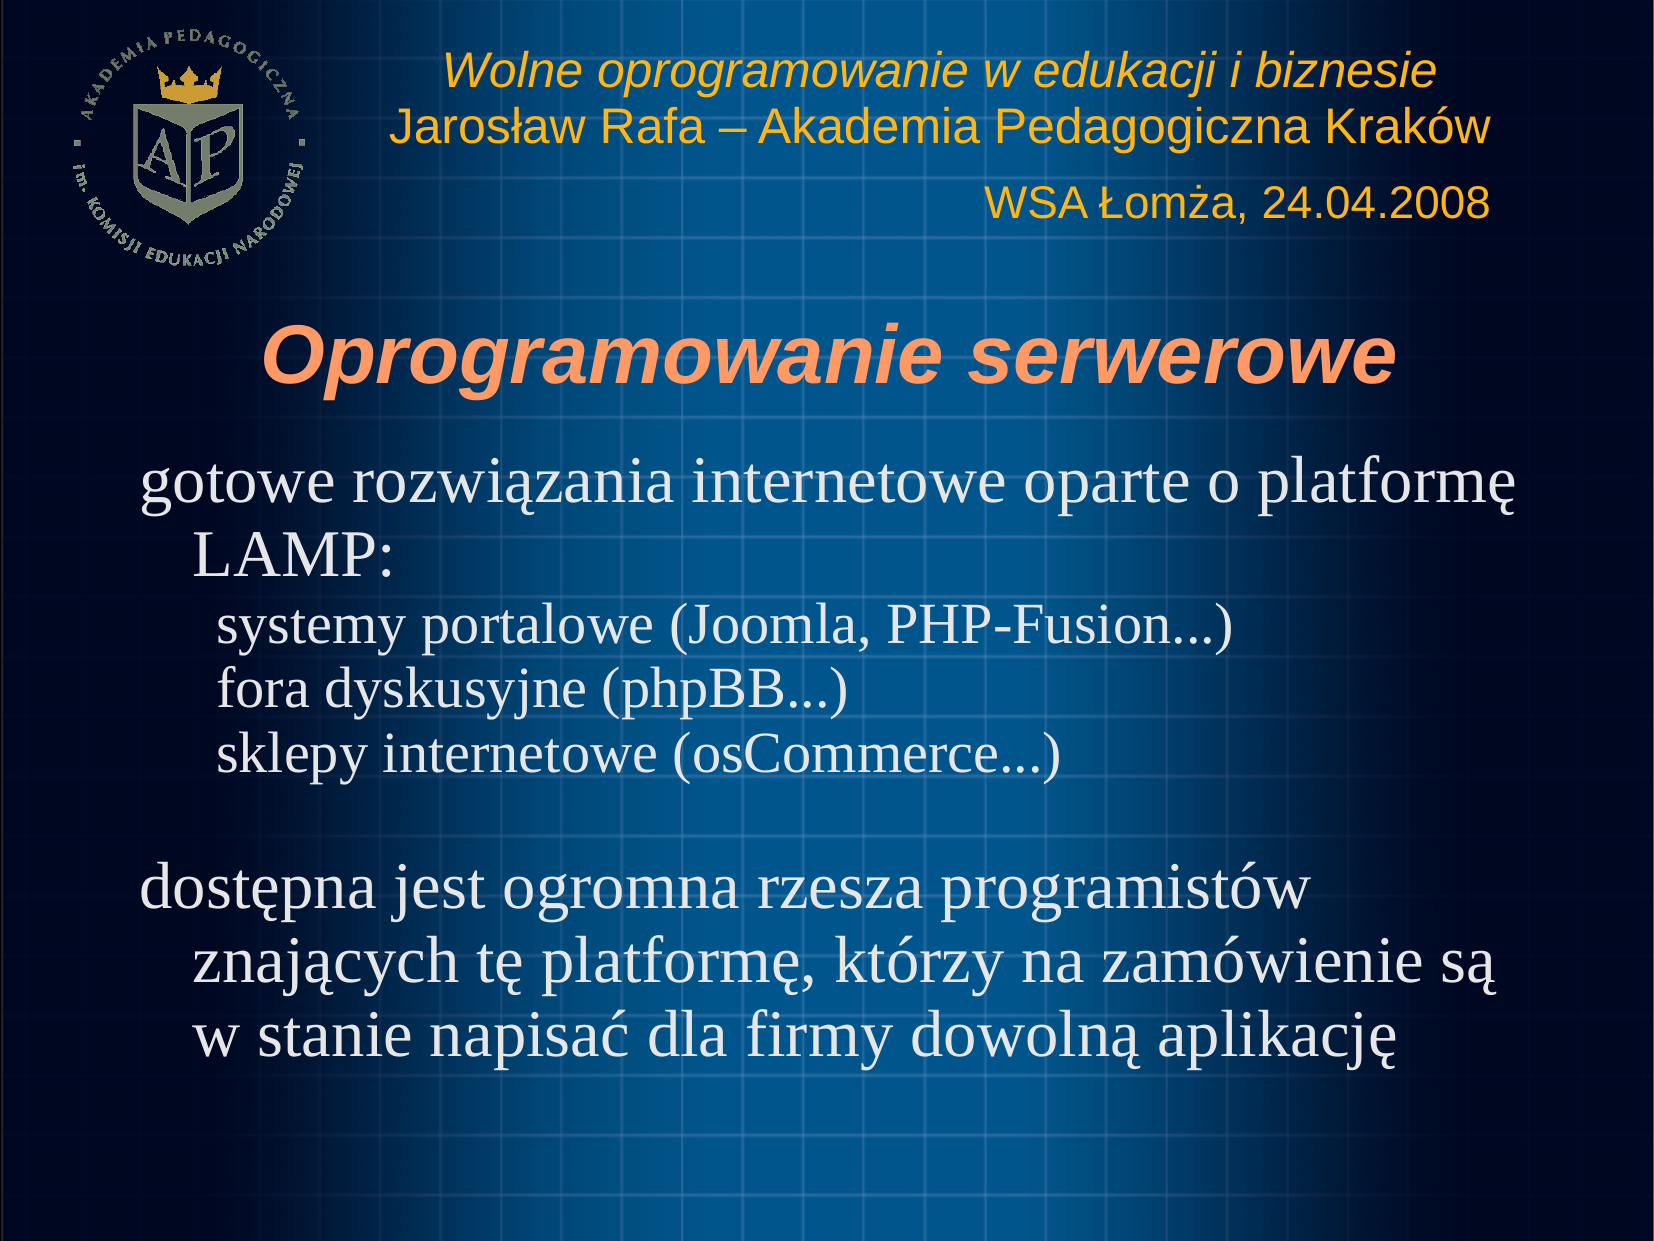

# Oprogramowanie serwerowe
gotowe rozwiązania internetowe oparte o platformę LAMP:
systemy portalowe (Joomla, PHP-Fusion...)
fora dyskusyjne (phpBB...)
sklepy internetowe (osCommerce...)
dostępna jest ogromna rzesza programistów znających tę platformę, którzy na zamówienie są w stanie napisać dla firmy dowolną aplikację